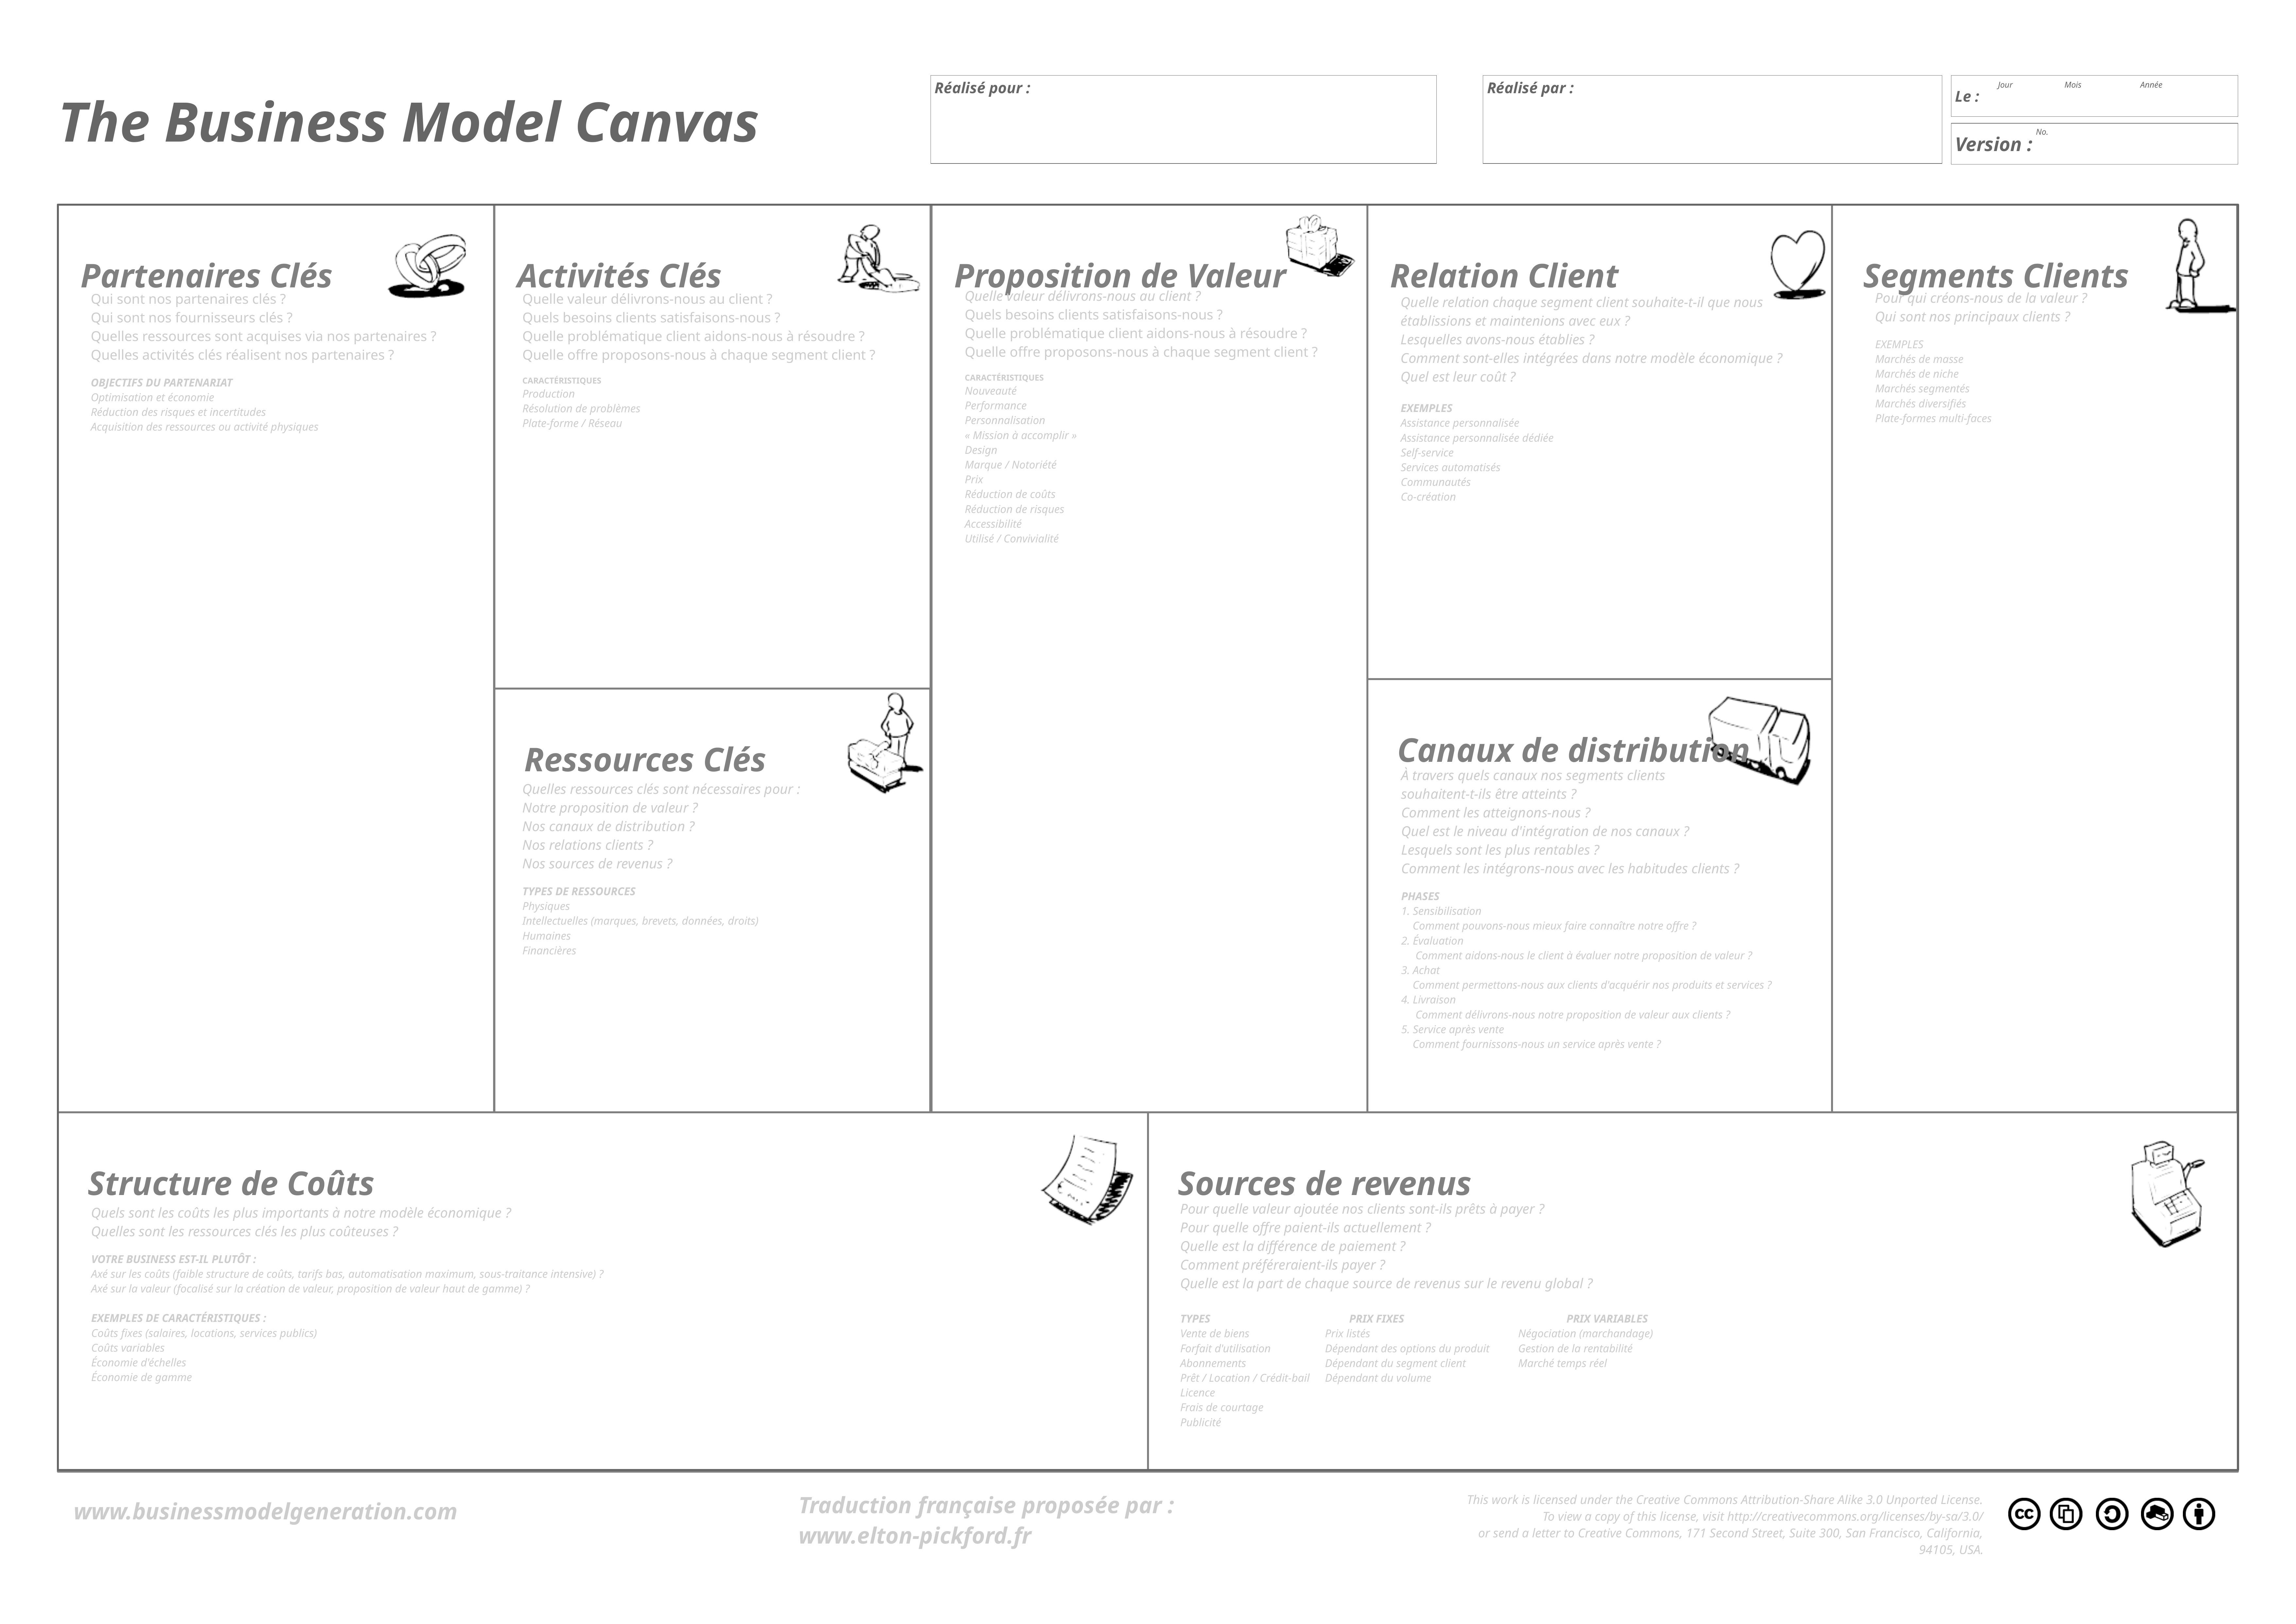

Réalisé pour :
Réalisé par :
Le :
Jour
Mois
Année
The Business Model Canvas
Version :
No.
 Partenaires Clés
 Activités Clés
 Proposition de Valeur
 Relation Client
 Segments Clients
Quelle valeur délivrons-nous au client ?
Quels besoins clients satisfaisons-nous ?
Quelle problématique client aidons-nous à résoudre ?
Quelle offre proposons-nous à chaque segment client ?
CARACTÉRISTIQUES
Nouveauté
Performance
Personnalisation
« Mission à accomplir »
Design
Marque / Notoriété
Prix
Réduction de coûts
Réduction de risques
Accessibilité
Utilisé / Convivialité
Pour qui créons-nous de la valeur ?
Qui sont nos principaux clients ?
EXEMPLES
Marchés de masse
Marchés de niche
Marchés segmentés
Marchés diversifiés
Plate-formes multi-faces
Qui sont nos partenaires clés ?
Qui sont nos fournisseurs clés ?
Quelles ressources sont acquises via nos partenaires ?
Quelles activités clés réalisent nos partenaires ?
OBJECTIFS DU PARTENARIAT
Optimisation et économie
Réduction des risques et incertitudes
Acquisition des ressources ou activité physiques
Quelle valeur délivrons-nous au client ?
Quels besoins clients satisfaisons-nous ?
Quelle problématique client aidons-nous à résoudre ?
Quelle offre proposons-nous à chaque segment client ?
CARACTÉRISTIQUES
Production
Résolution de problèmes
Plate-forme / Réseau
Quelle relation chaque segment client souhaite-t-il que nous établissions et maintenions avec eux ?
Lesquelles avons-nous établies ?
Comment sont-elles intégrées dans notre modèle économique ?
Quel est leur coût ?
EXEMPLES
Assistance personnalisée
Assistance personnalisée dédiée
Self-service
Services automatisés
Communautés
Co-création
	Canaux de distribution
	Ressources Clés
À travers quels canaux nos segments clients
souhaitent-t-ils être atteints ?
Comment les atteignons-nous ?
Quel est le niveau d'intégration de nos canaux ?
Lesquels sont les plus rentables ?
Comment les intégrons-nous avec les habitudes clients ?
PHASES
1. Sensibilisation
 Comment pouvons-nous mieux faire connaître notre offre ?
2. Évaluation
 Comment aidons-nous le client à évaluer notre proposition de valeur ?
3. Achat
 Comment permettons-nous aux clients d'acquérir nos produits et services ?
4. Livraison
 Comment délivrons-nous notre proposition de valeur aux clients ?
5. Service après vente
 Comment fournissons-nous un service après vente ?
Quelles ressources clés sont nécessaires pour :
Notre proposition de valeur ?
Nos canaux de distribution ?
Nos relations clients ?
Nos sources de revenus ?
TYPES DE RESSOURCES
Physiques
Intellectuelles (marques, brevets, données, droits)
Humaines
Financières
	Structure de Coûts
	Sources de revenus
Pour quelle valeur ajoutée nos clients sont-ils prêts à payer ?
Pour quelle offre paient-ils actuellement ?
Quelle est la différence de paiement ?
Comment préféreraient-ils payer ?
Quelle est la part de chaque source de revenus sur le revenu global ?
TYPES						PRIX FIXES							PRIX VARIABLES
Vente de biens				Prix listés							Négociation (marchandage)
Forfait d'utilisation			Dépendant des options du produit		Gestion de la rentabilité
Abonnements				Dépendant du segment client			Marché temps réel
Prêt / Location / Crédit-bail	Dépendant du volume
Licence
Frais de courtage
Publicité
Quels sont les coûts les plus importants à notre modèle économique ?
Quelles sont les ressources clés les plus coûteuses ?
VOTRE BUSINESS EST-IL PLUTÔT :
Axé sur les coûts (faible structure de coûts, tarifs bas, automatisation maximum, sous-traitance intensive) ?
Axé sur la valeur (focalisé sur la création de valeur, proposition de valeur haut de gamme) ?
EXEMPLES DE CARACTÉRISTIQUES :
Coûts fixes (salaires, locations, services publics)
Coûts variables
Économie d'échelles
Économie de gamme
Traduction française proposée par :
www.elton-pickford.fr
This work is licensed under the Creative Commons Attribution-Share Alike 3.0 Unported License.
To view a copy of this license, visit http://creativecommons.org/licenses/by-sa/3.0/
or send a letter to Creative Commons, 171 Second Street, Suite 300, San Francisco, California, 94105, USA.
www.businessmodelgeneration.com